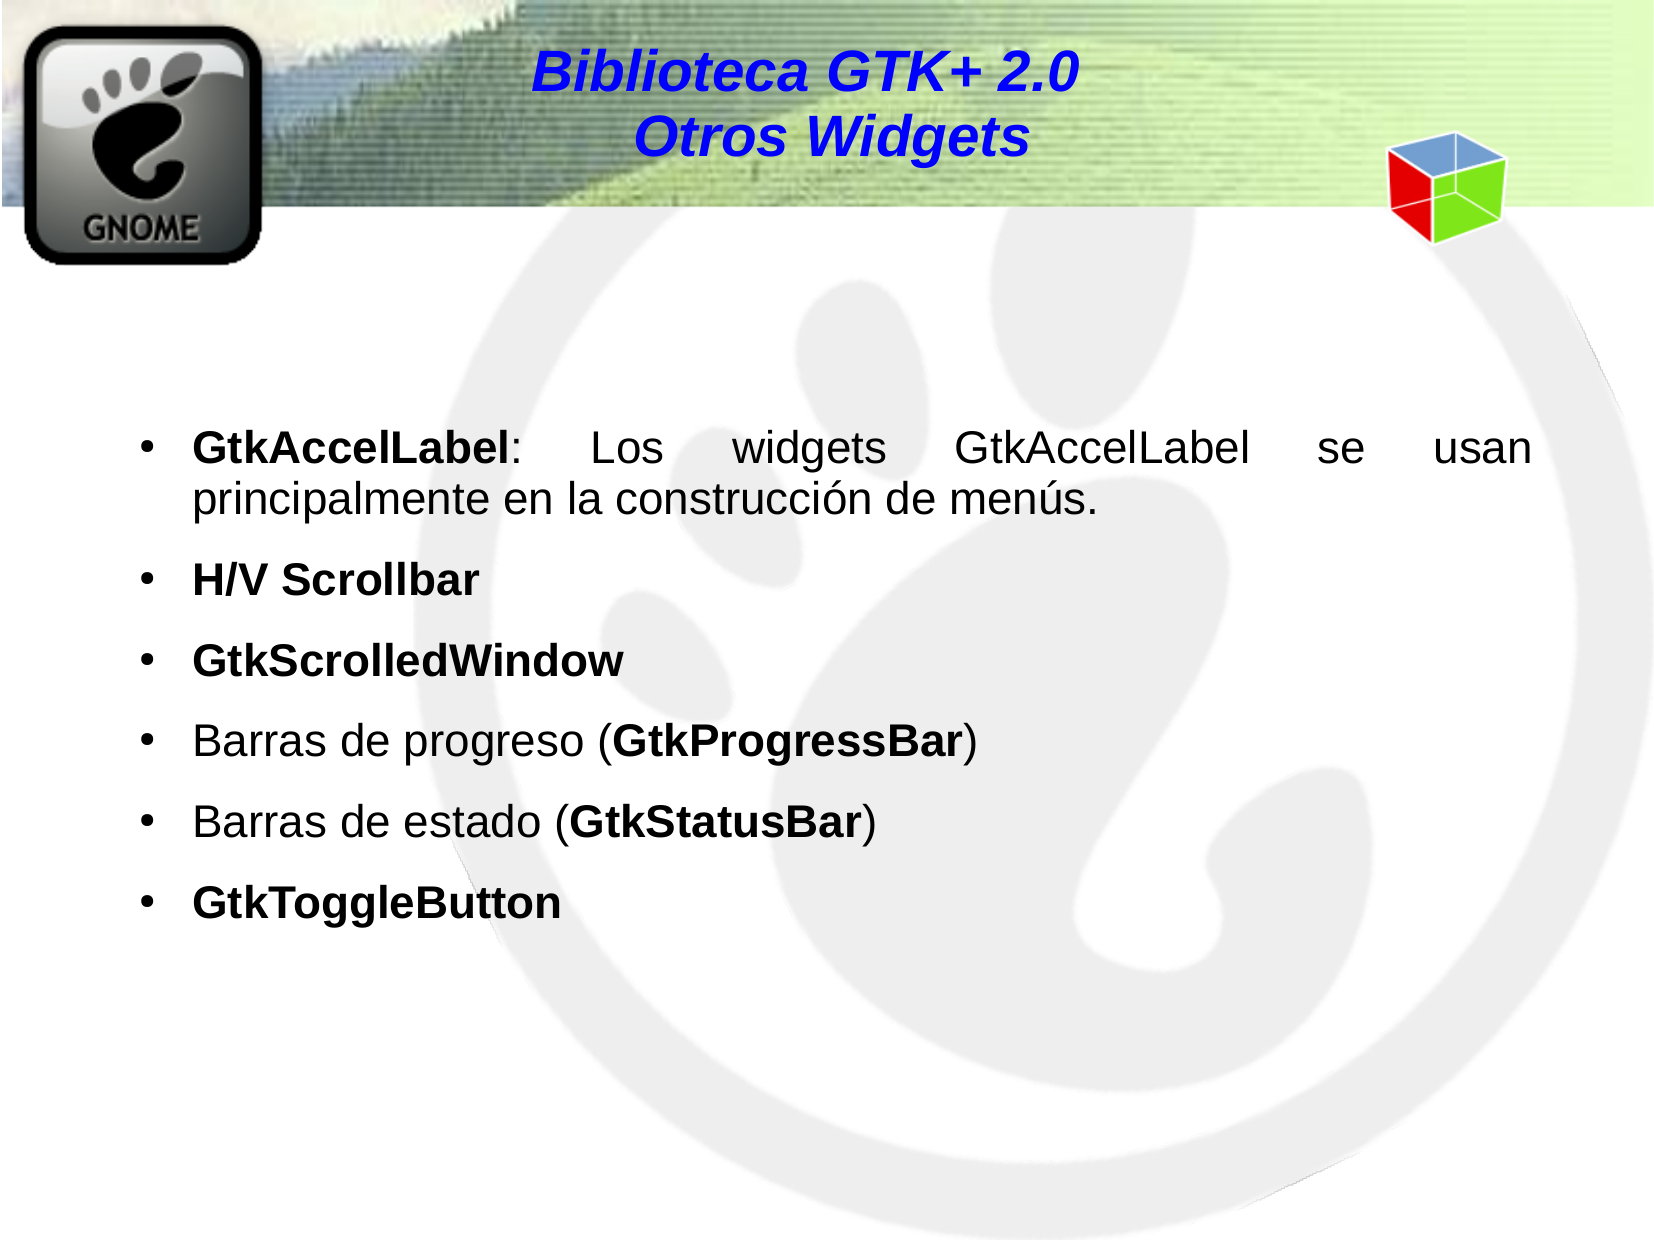

# Biblioteca GTK+ 2.0 Otros Widgets
GtkAccelLabel: Los widgets GtkAccelLabel se usan principalmente en la construcción de menús.
H/V Scrollbar
GtkScrolledWindow
Barras de progreso (GtkProgressBar)
Barras de estado (GtkStatusBar)
GtkToggleButton